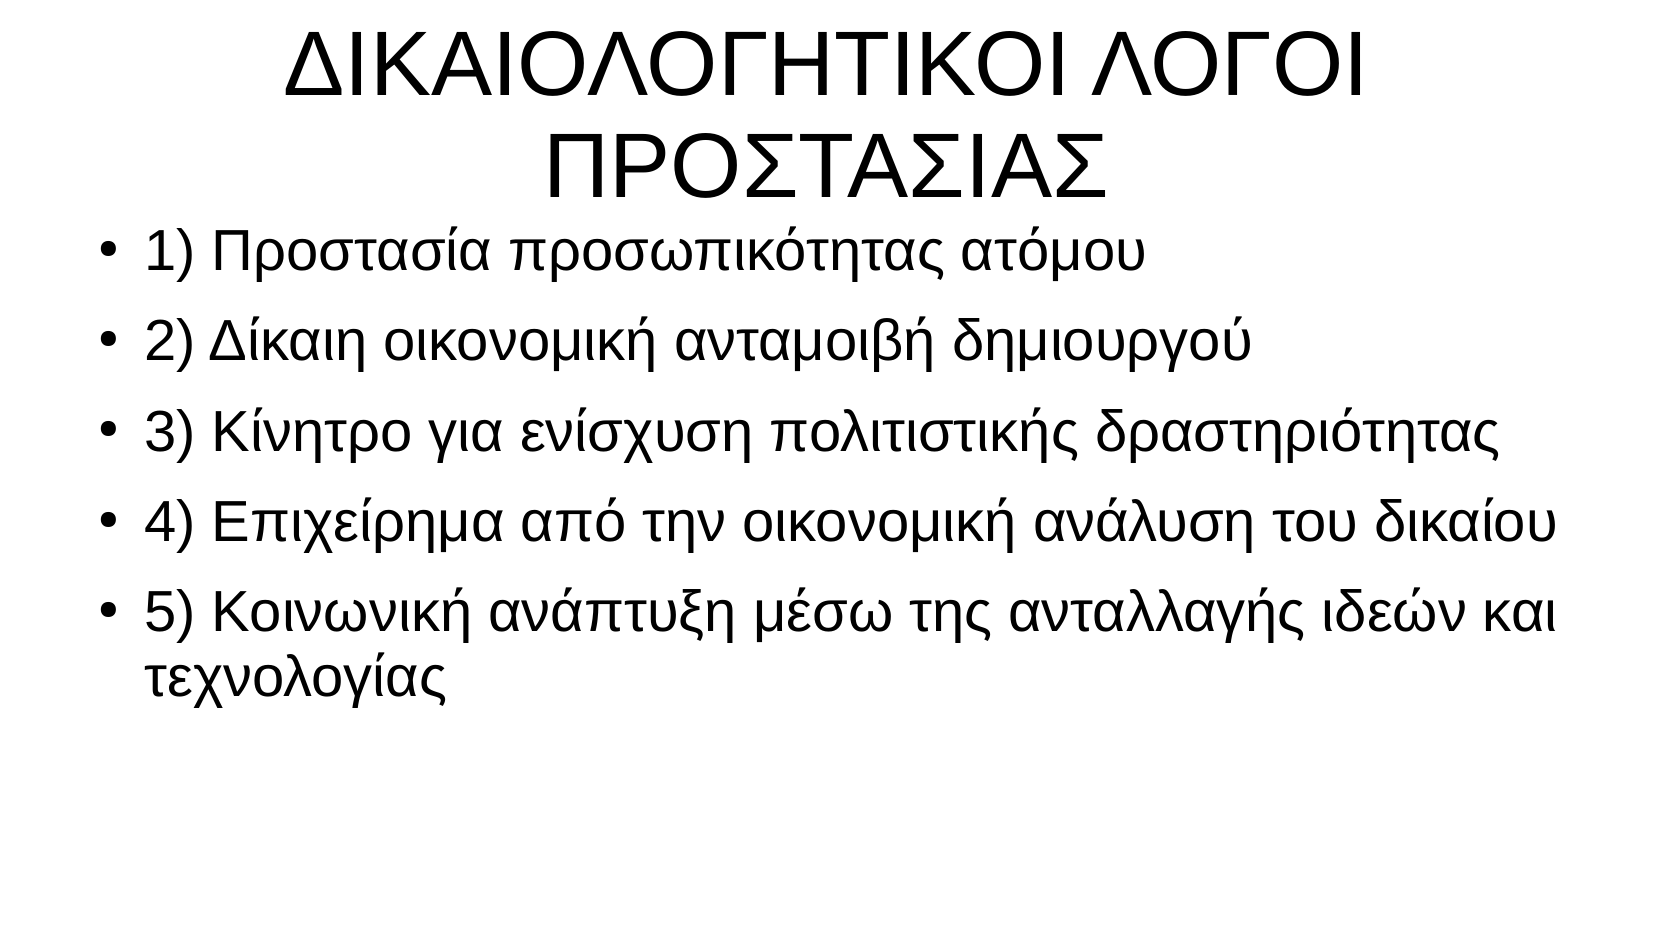

# ΔΙΚΑΙΟΛΟΓΗΤΙΚΟΙ ΛΟΓΟΙ ΠΡΟΣΤΑΣΙΑΣ
1) Προστασία προσωπικότητας ατόμου
2) Δίκαιη οικονομική ανταμοιβή δημιουργού
3) Κίνητρο για ενίσχυση πολιτιστικής δραστηριότητας
4) Επιχείρημα από την οικονομική ανάλυση του δικαίου
5) Κοινωνική ανάπτυξη μέσω της ανταλλαγής ιδεών και τεχνολογίας